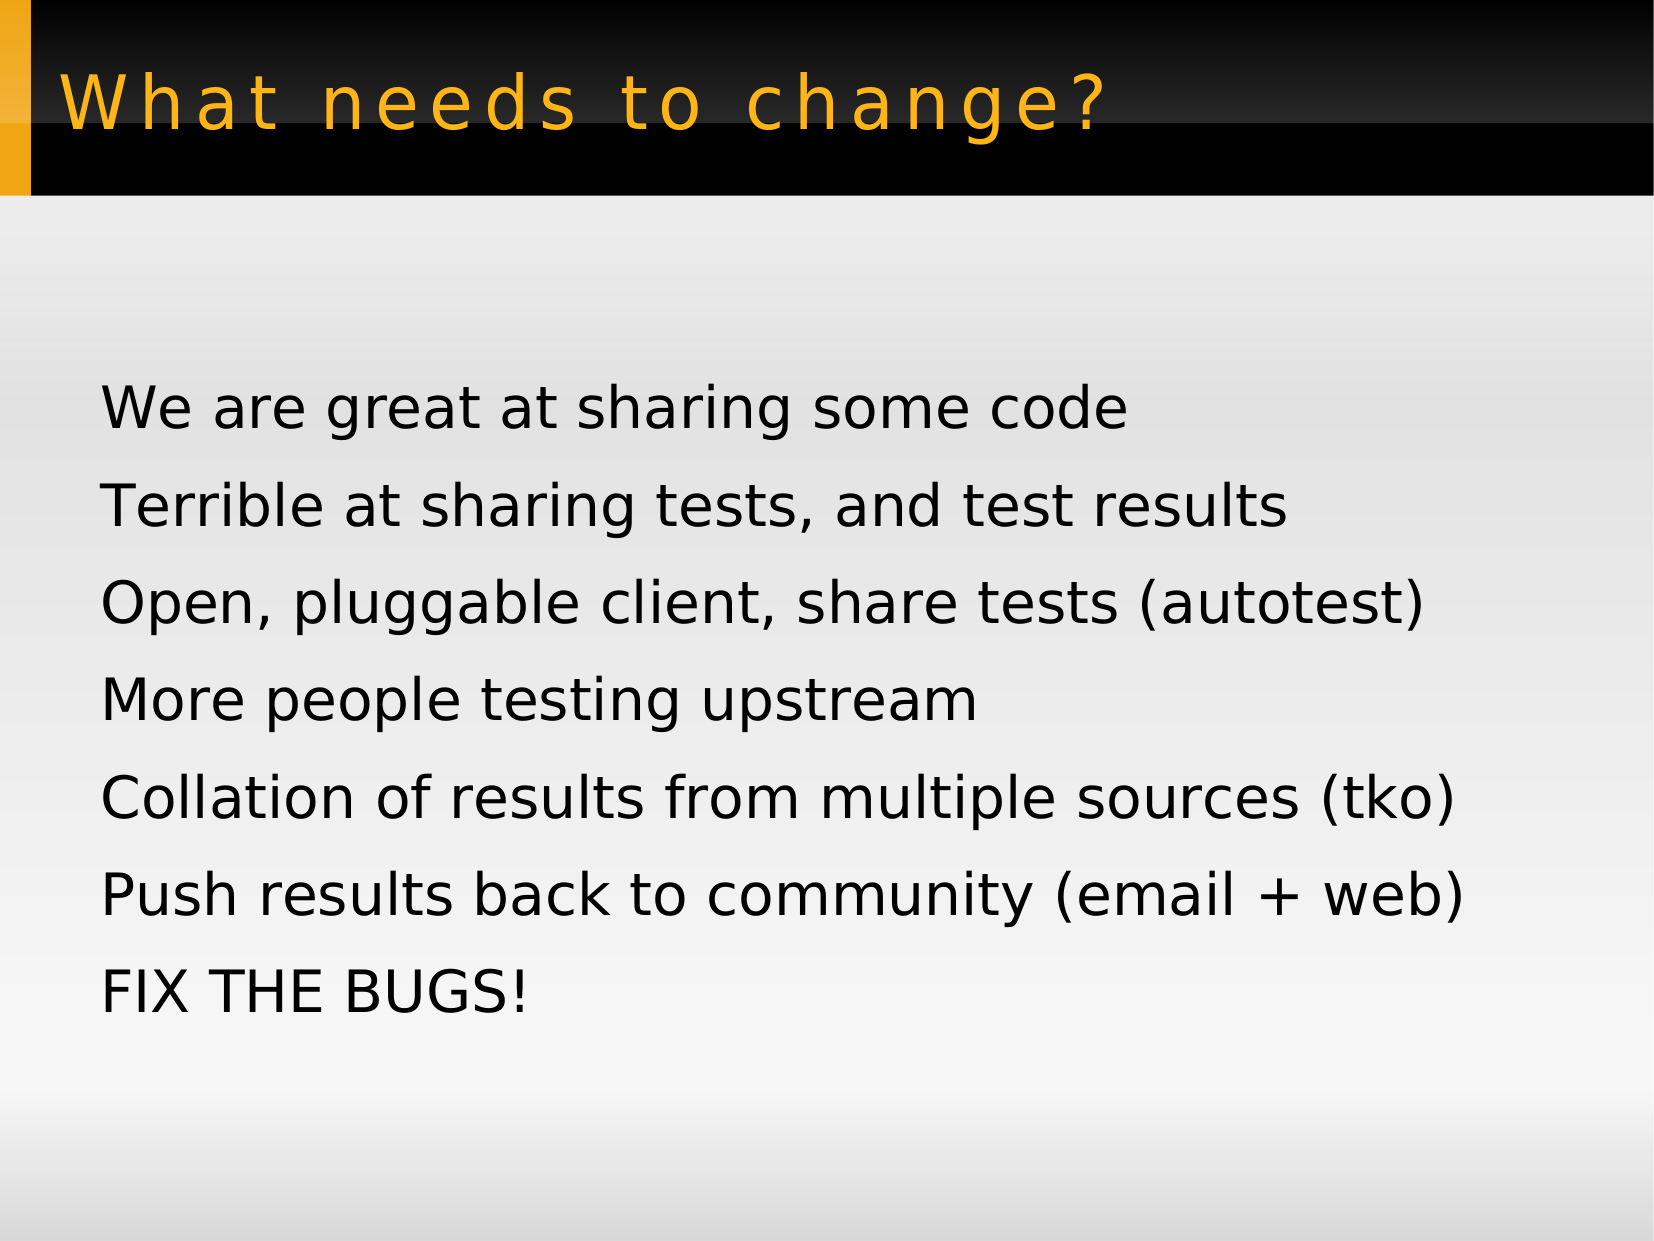

# What needs to change?
We are great at sharing some code
Terrible at sharing tests, and test results
Open, pluggable client, share tests (autotest)
More people testing upstream
Collation of results from multiple sources (tko)
Push results back to community (email + web)
FIX THE BUGS!